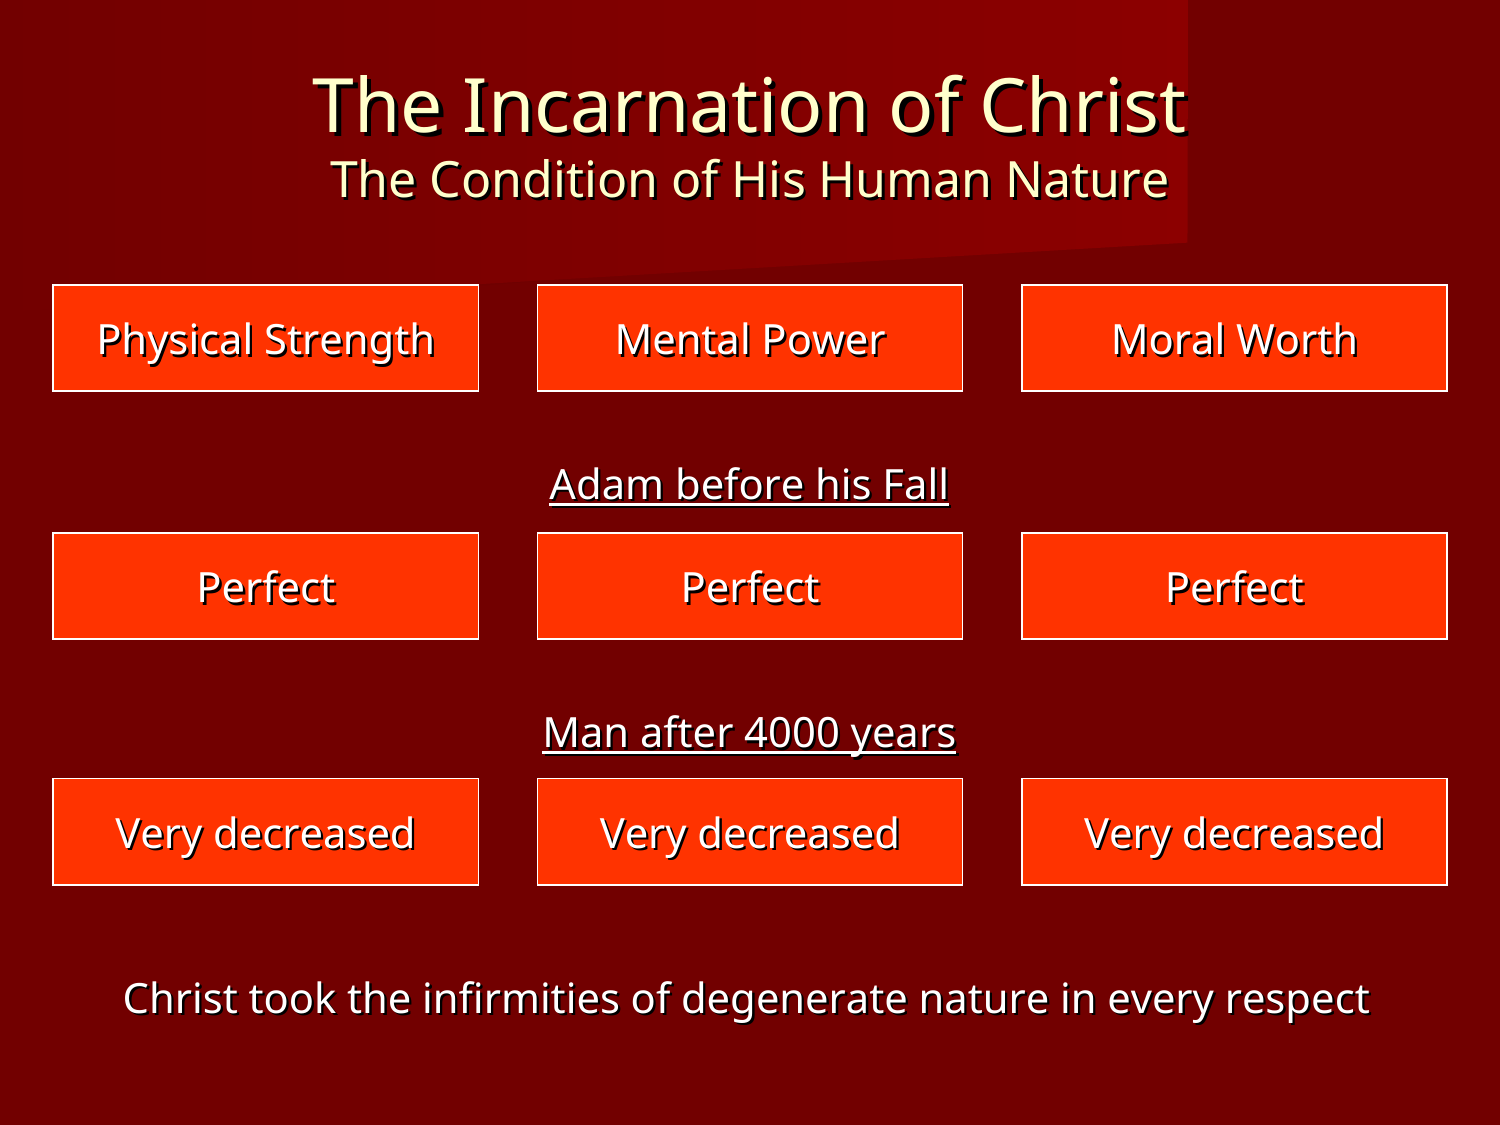

# The Incarnation of Christ The Condition of His Human Nature
Physical Strength
Mental Power
Moral Worth
Adam before his Fall
Perfect
Perfect
Perfect
Man after 4000 years
Very decreased
Very decreased
Very decreased
Christ took the infirmities of degenerate nature in every respect